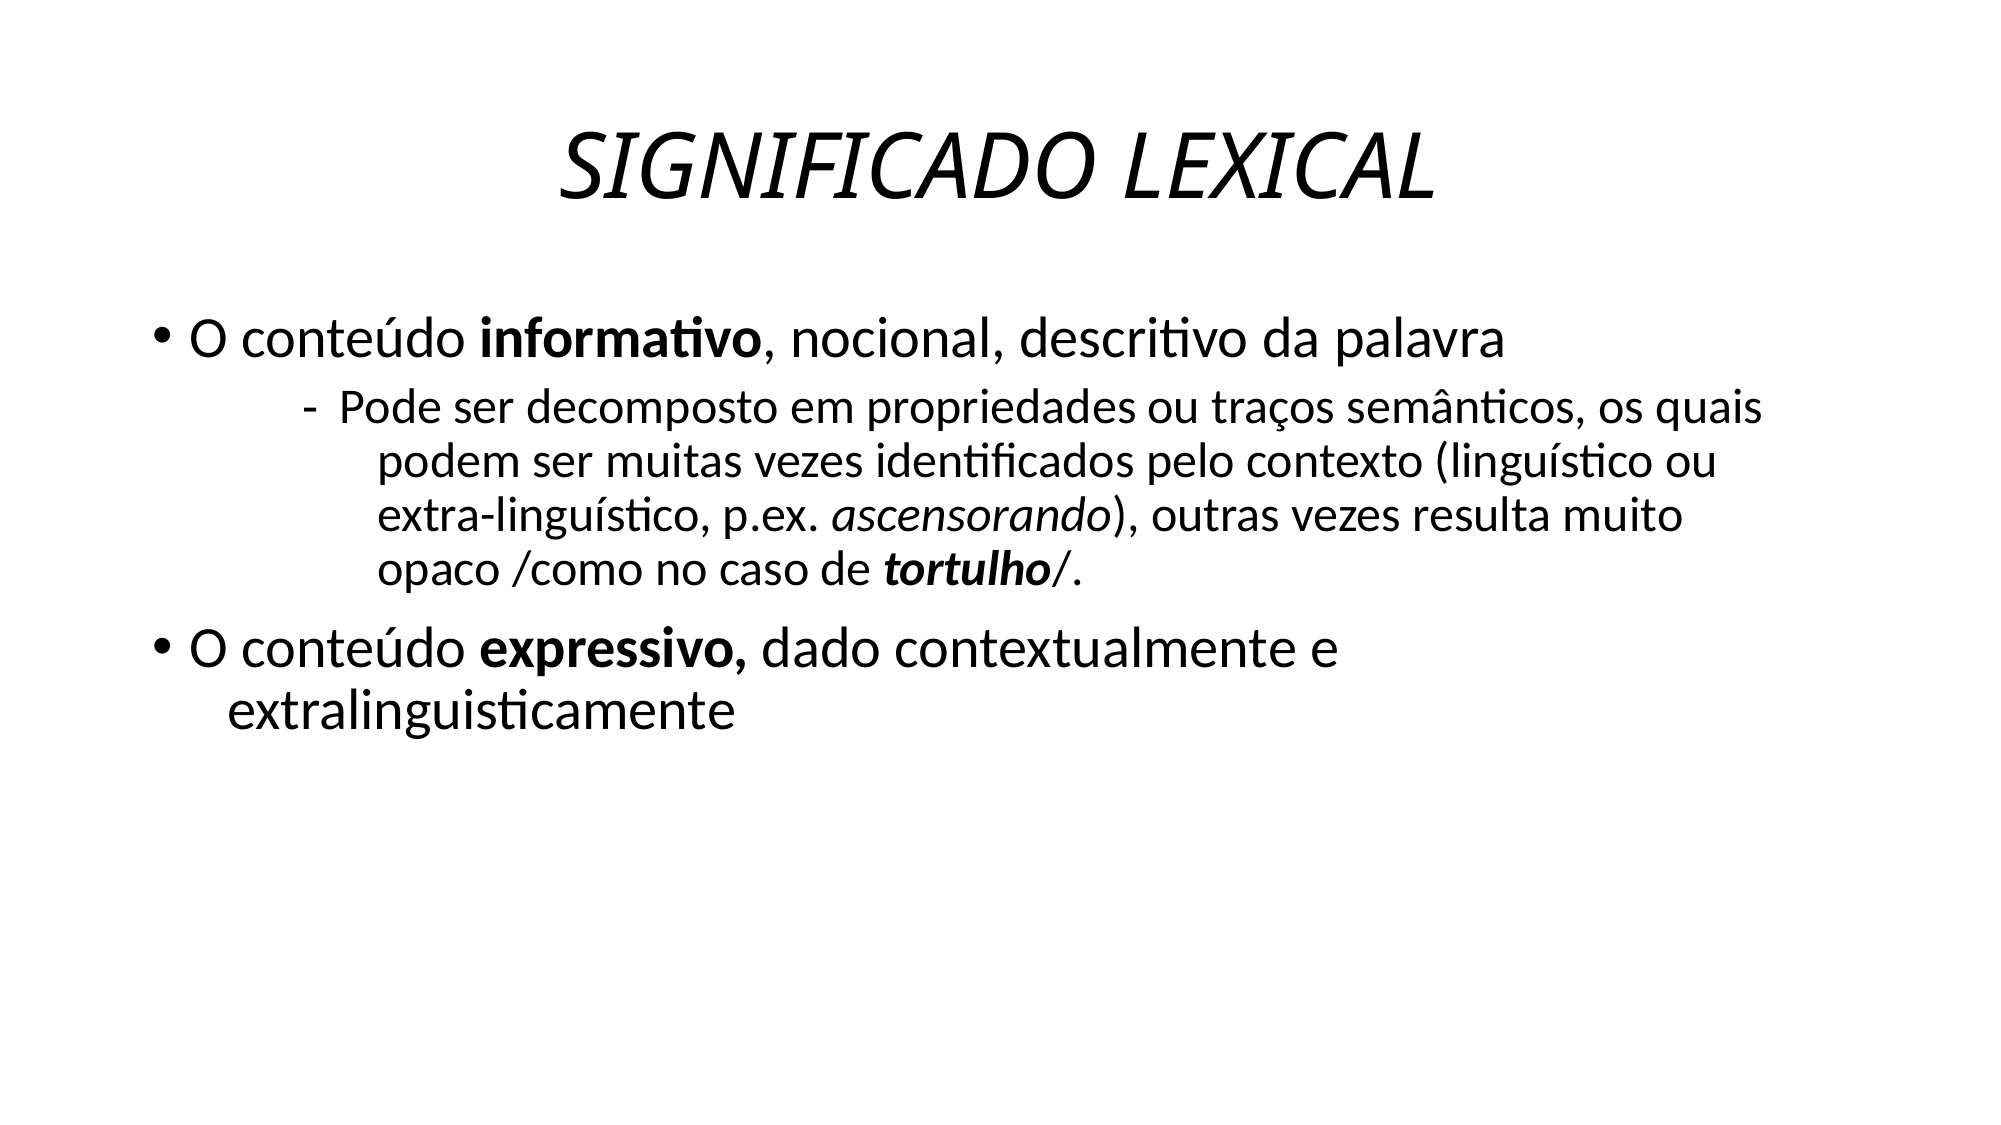

# SIGNIFICADO LEXICAL
O conteúdo informativo, nocional, descritivo da palavra
Pode ser decomposto em propriedades ou traços semânticos, os quais podem ser muitas vezes identificados pelo contexto (linguístico ou extra-linguístico, p.ex. ascensorando), outras vezes resulta muito opaco /como no caso de tortulho/.
O conteúdo expressivo, dado contextualmente e extralinguisticamente